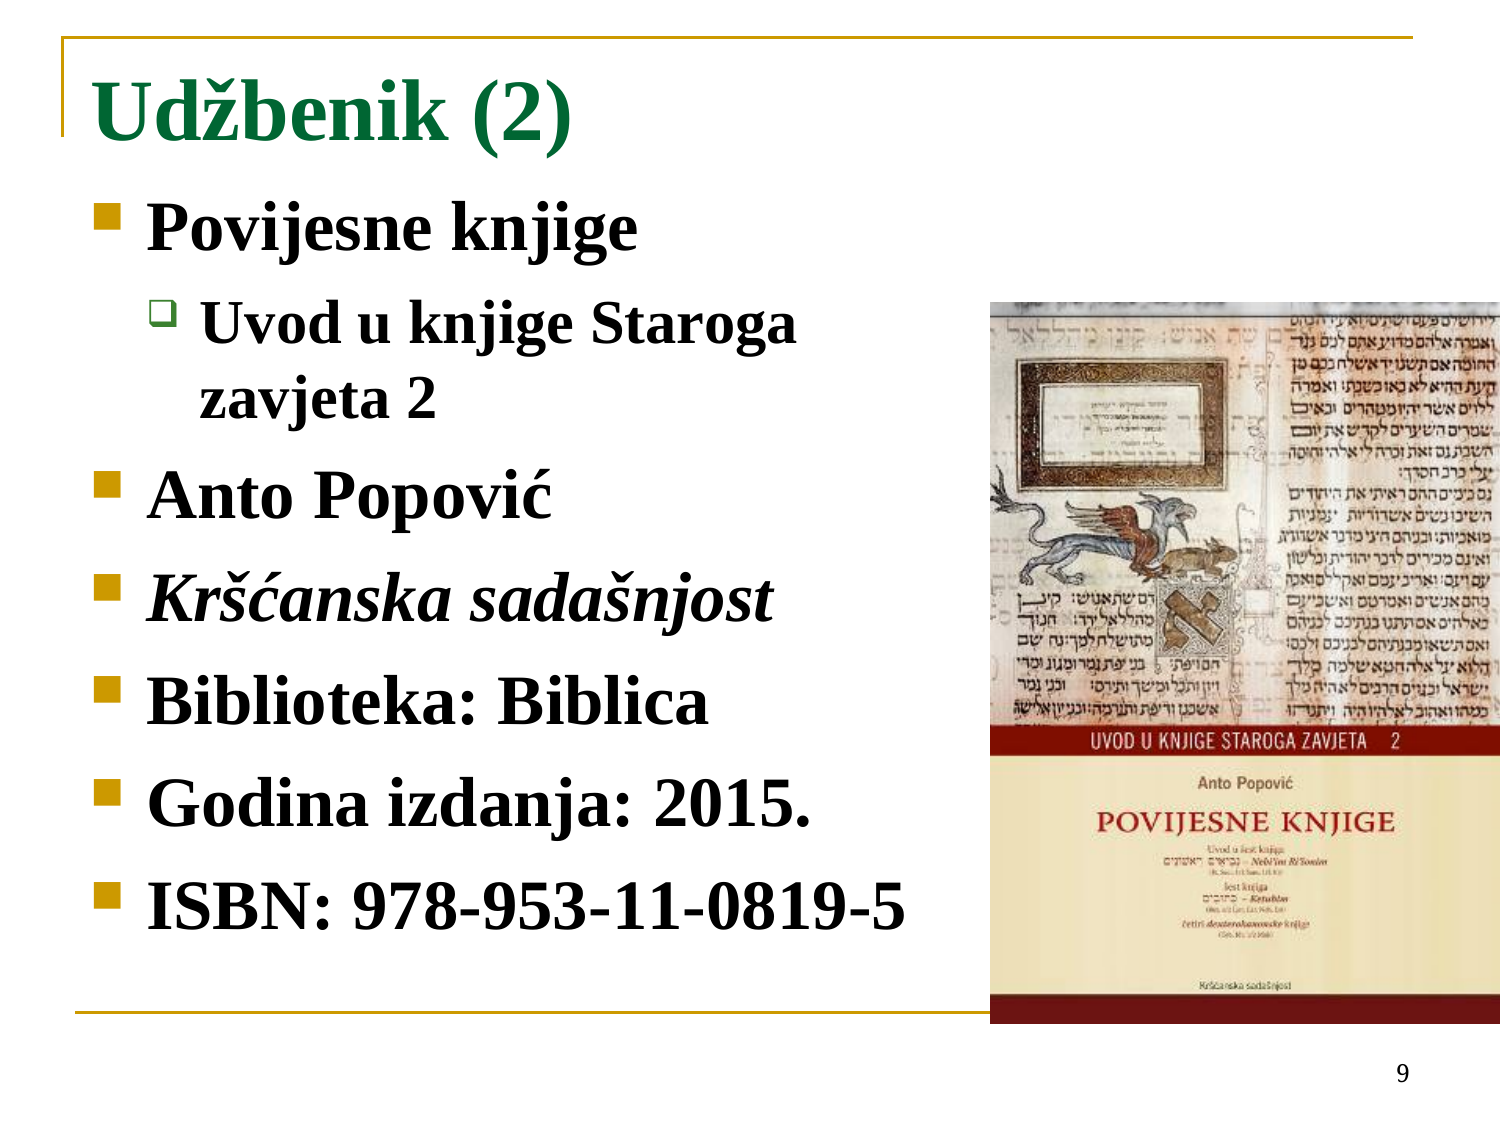

# Udžbenik (2)
Povijesne knjige
Uvod u knjige Staroga zavjeta 2
Anto Popović
Kršćanska sadašnjost
Biblioteka: Biblica
Godina izdanja: 2015.
ISBN: 978-953-11-0819-5